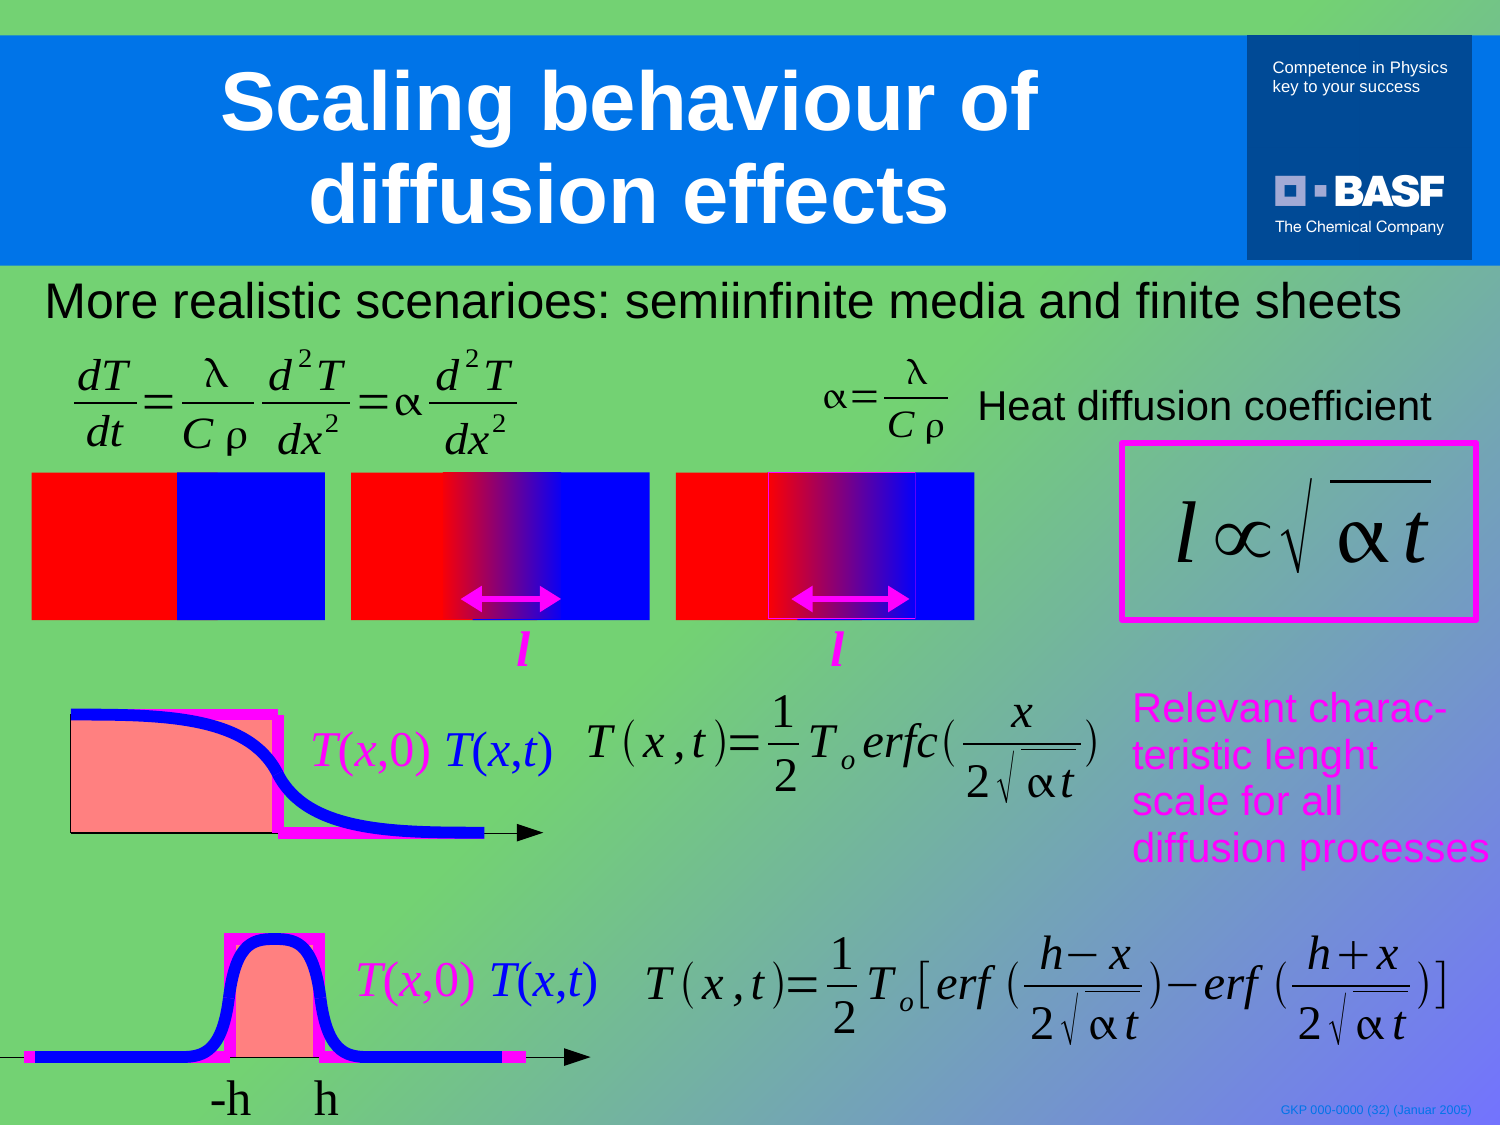

# Scaling behaviour of diffusion effects
More realistic scenarioes: semiinfinite media and finite sheets
Heat diffusion coefficient
l l
Relevant charac-
teristic lenght
scale for all
diffusion processes
T(x,0) T(x,t)
T(x,0) T(x,t)
-h h